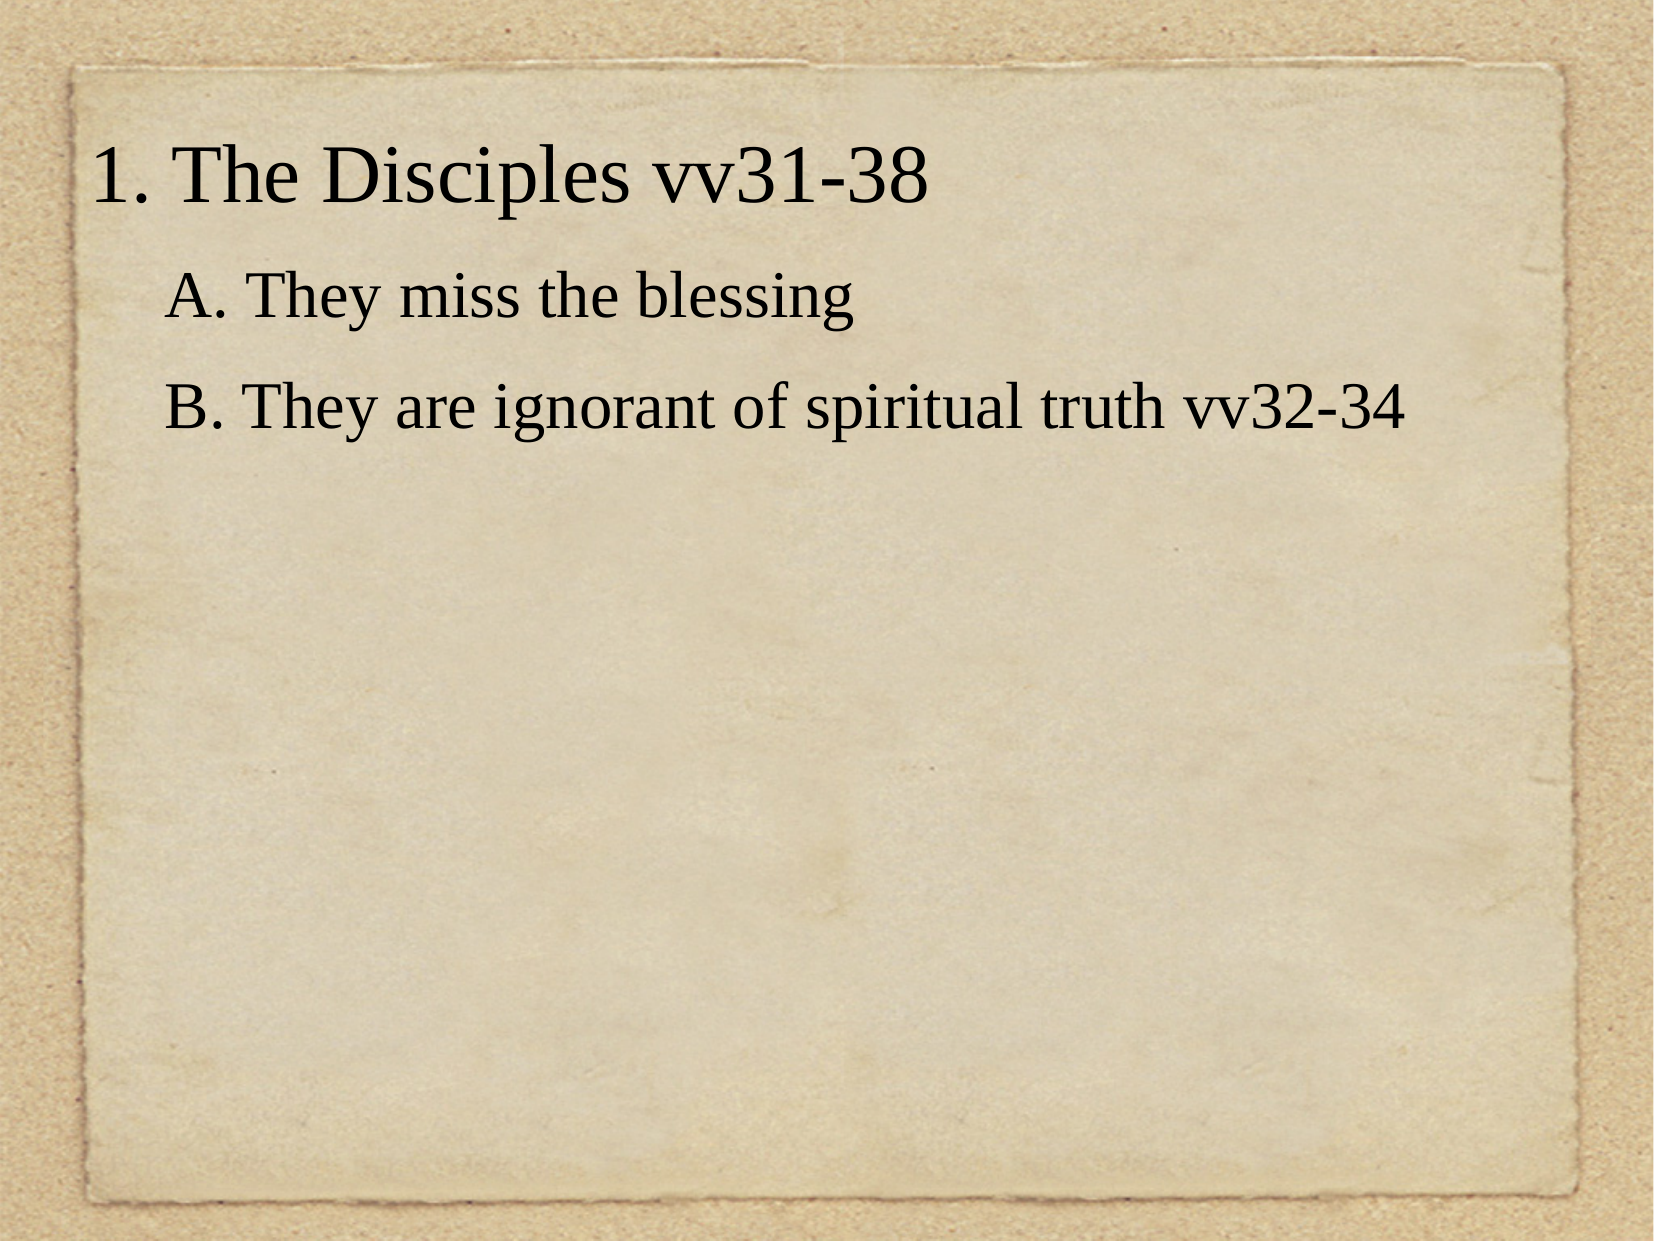

1. The Disciples vv31-38
	A. They miss the blessing
	B. They are ignorant of spiritual truth vv32-34